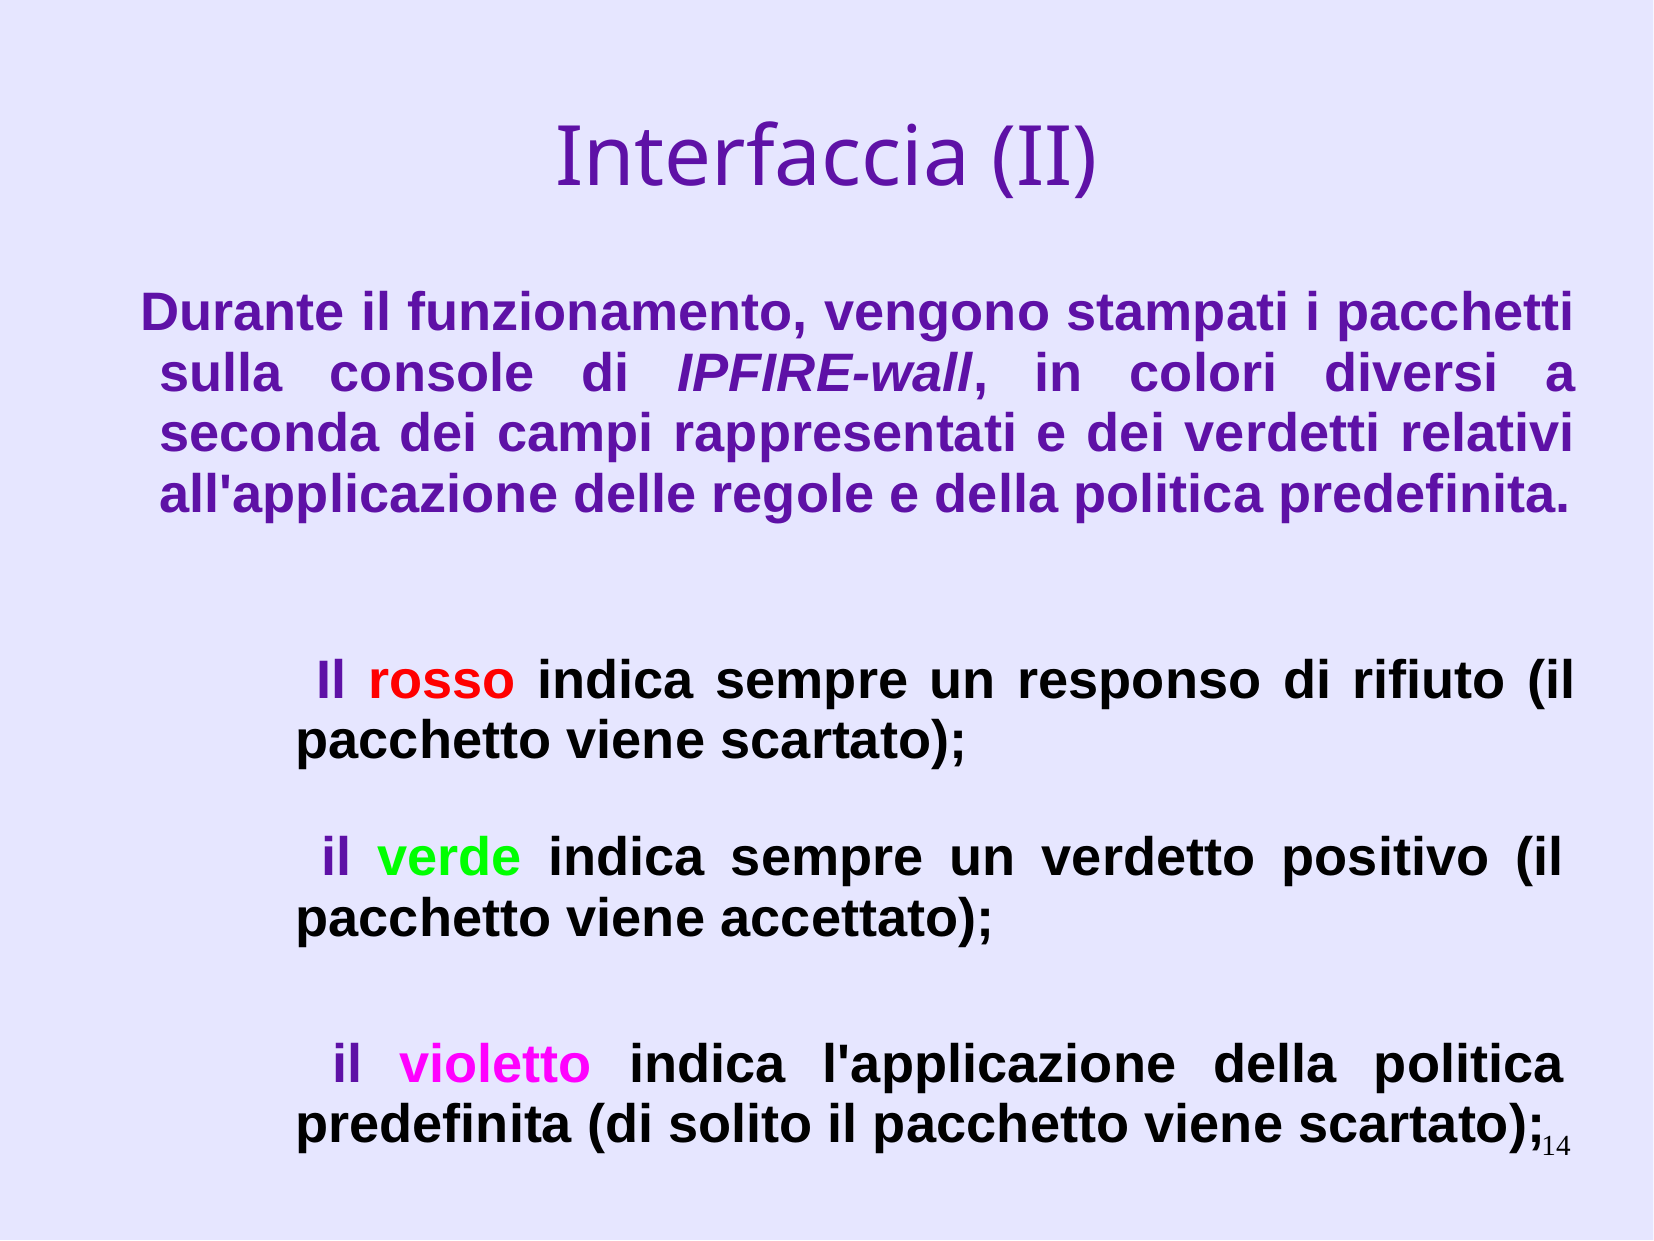

# Interfaccia (II)
 Durante il funzionamento, vengono stampati i pacchetti sulla console di IPFIRE-wall, in colori diversi a seconda dei campi rappresentati e dei verdetti relativi all'applicazione delle regole e della politica predefinita.
 Il rosso indica sempre un responso di rifiuto (il pacchetto viene scartato);
 il verde indica sempre un verdetto positivo (il pacchetto viene accettato);
 il violetto indica l'applicazione della politica predefinita (di solito il pacchetto viene scartato);
14